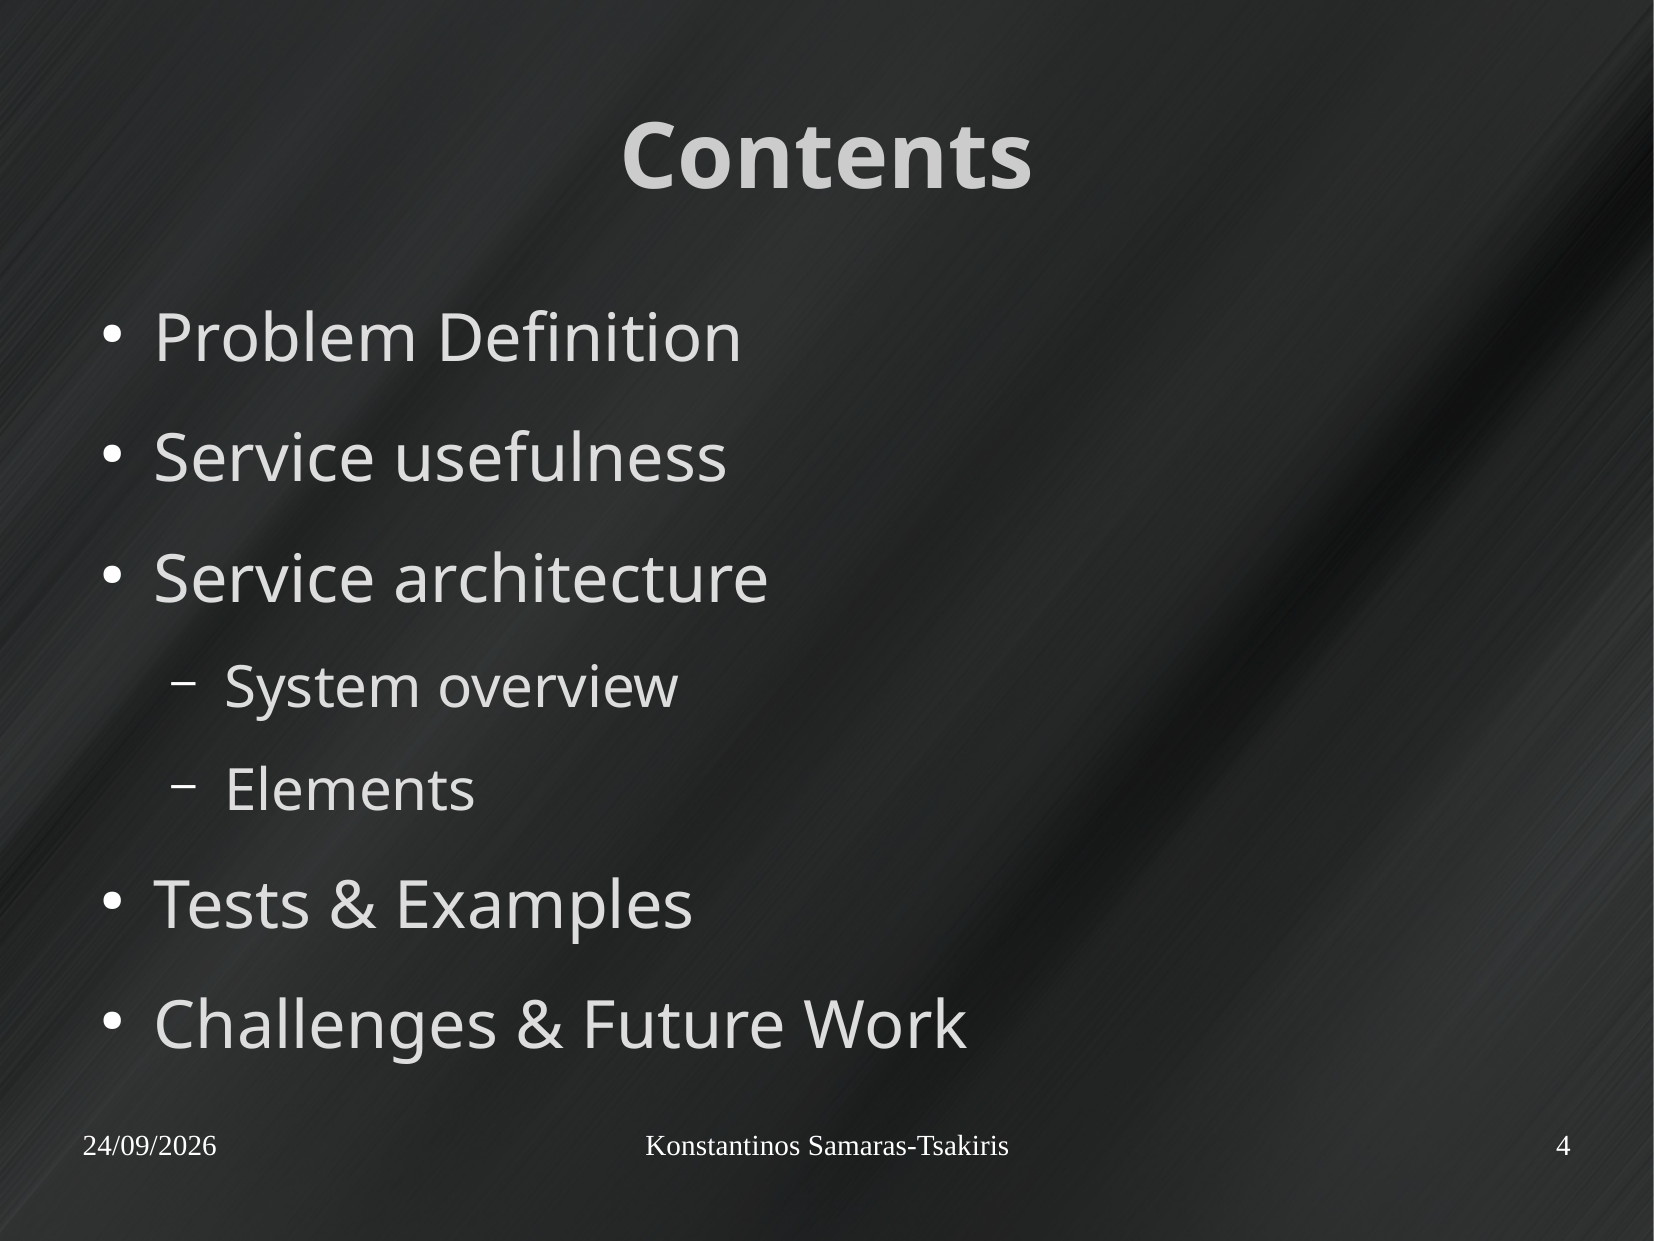

# Contents
Problem Definition
Service usefulness
Service architecture
System overview
Elements
Tests & Examples
Challenges & Future Work
Konstantinos Samaras-Tsakiris
4